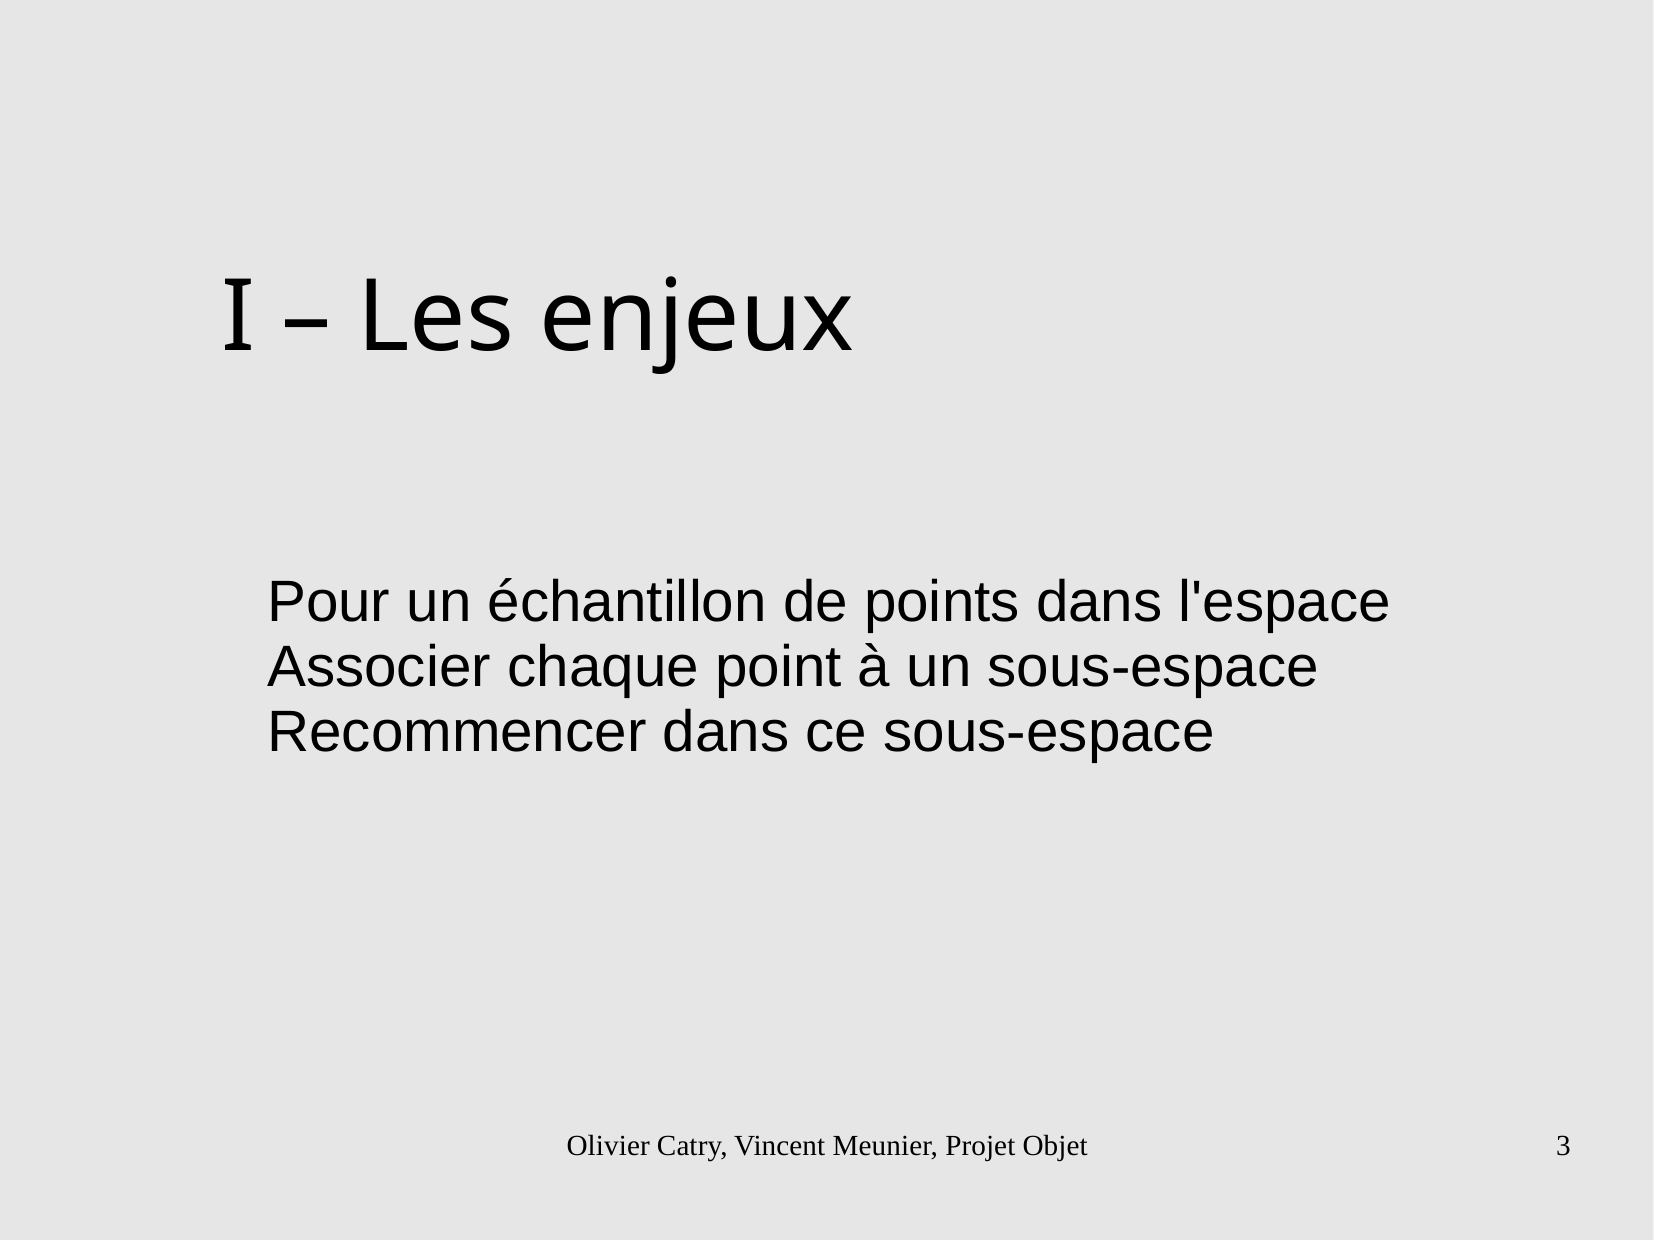

I – Les enjeux
 Pour un échantillon de points dans l'espace
 Associer chaque point à un sous-espace
 Recommencer dans ce sous-espace
Olivier Catry, Vincent Meunier, Projet Objet
3